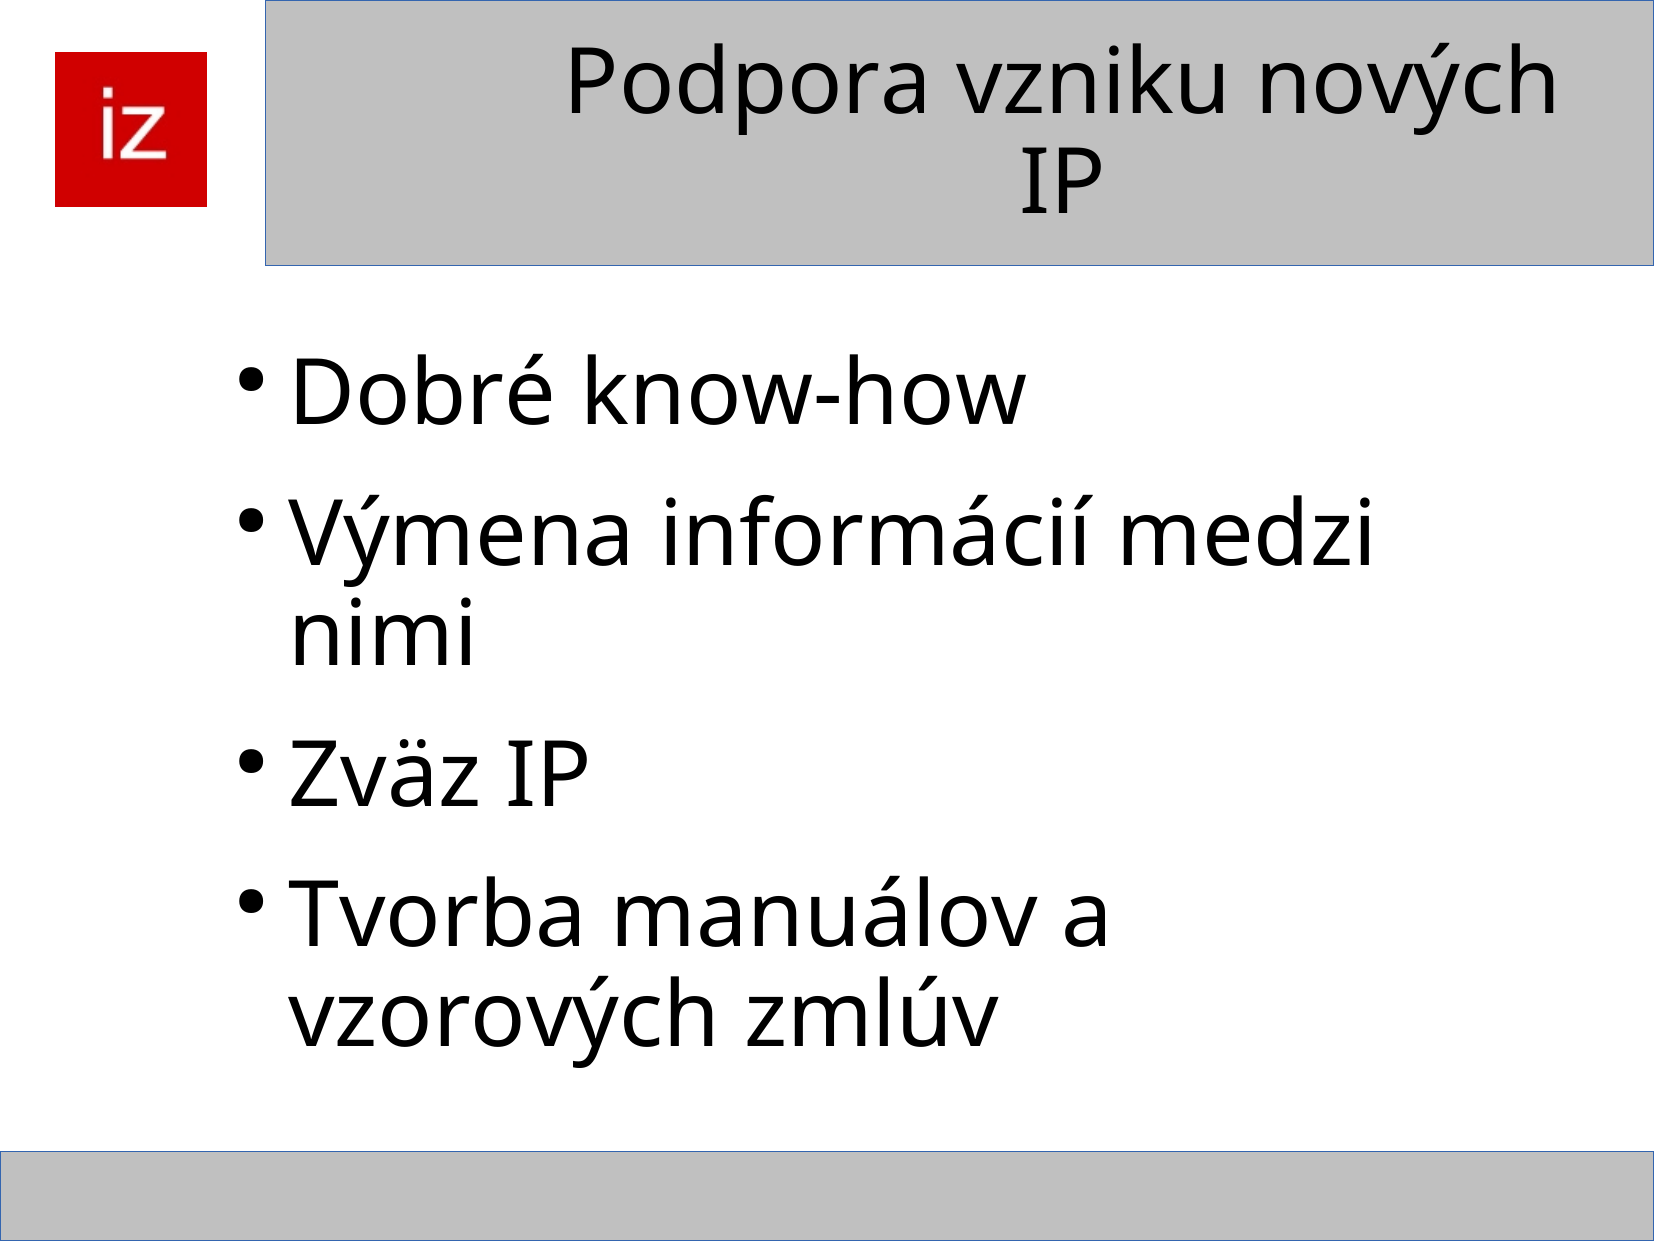

# Podpora vzniku nových IP
Dobré know-how
Výmena informácií medzi nimi
Zväz IP
Tvorba manuálov a vzorových zmlúv